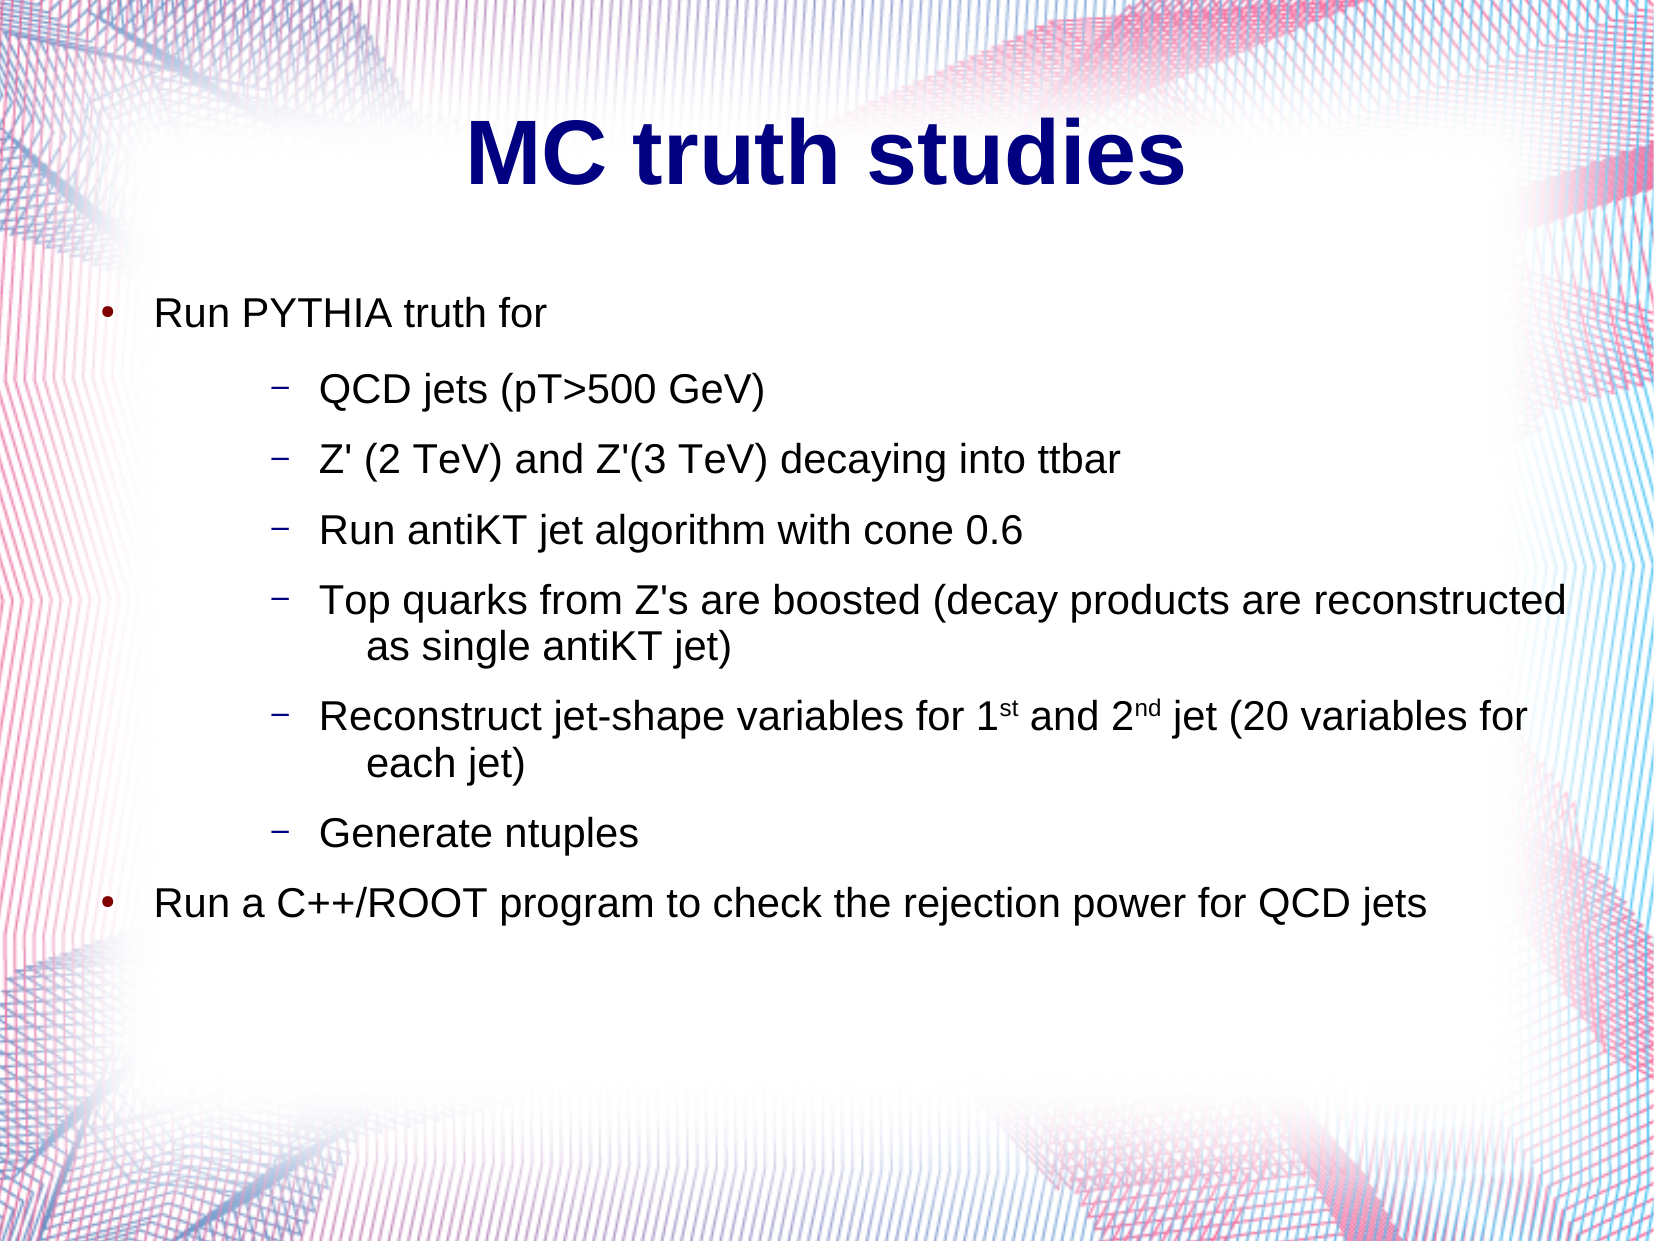

# MC truth studies
Run PYTHIA truth for
QCD jets (pT>500 GeV)
Z' (2 TeV) and Z'(3 TeV) decaying into ttbar
Run antiKT jet algorithm with cone 0.6
Top quarks from Z's are boosted (decay products are reconstructed as single antiKT jet)
Reconstruct jet-shape variables for 1st and 2nd jet (20 variables for each jet)
Generate ntuples
Run a C++/ROOT program to check the rejection power for QCD jets